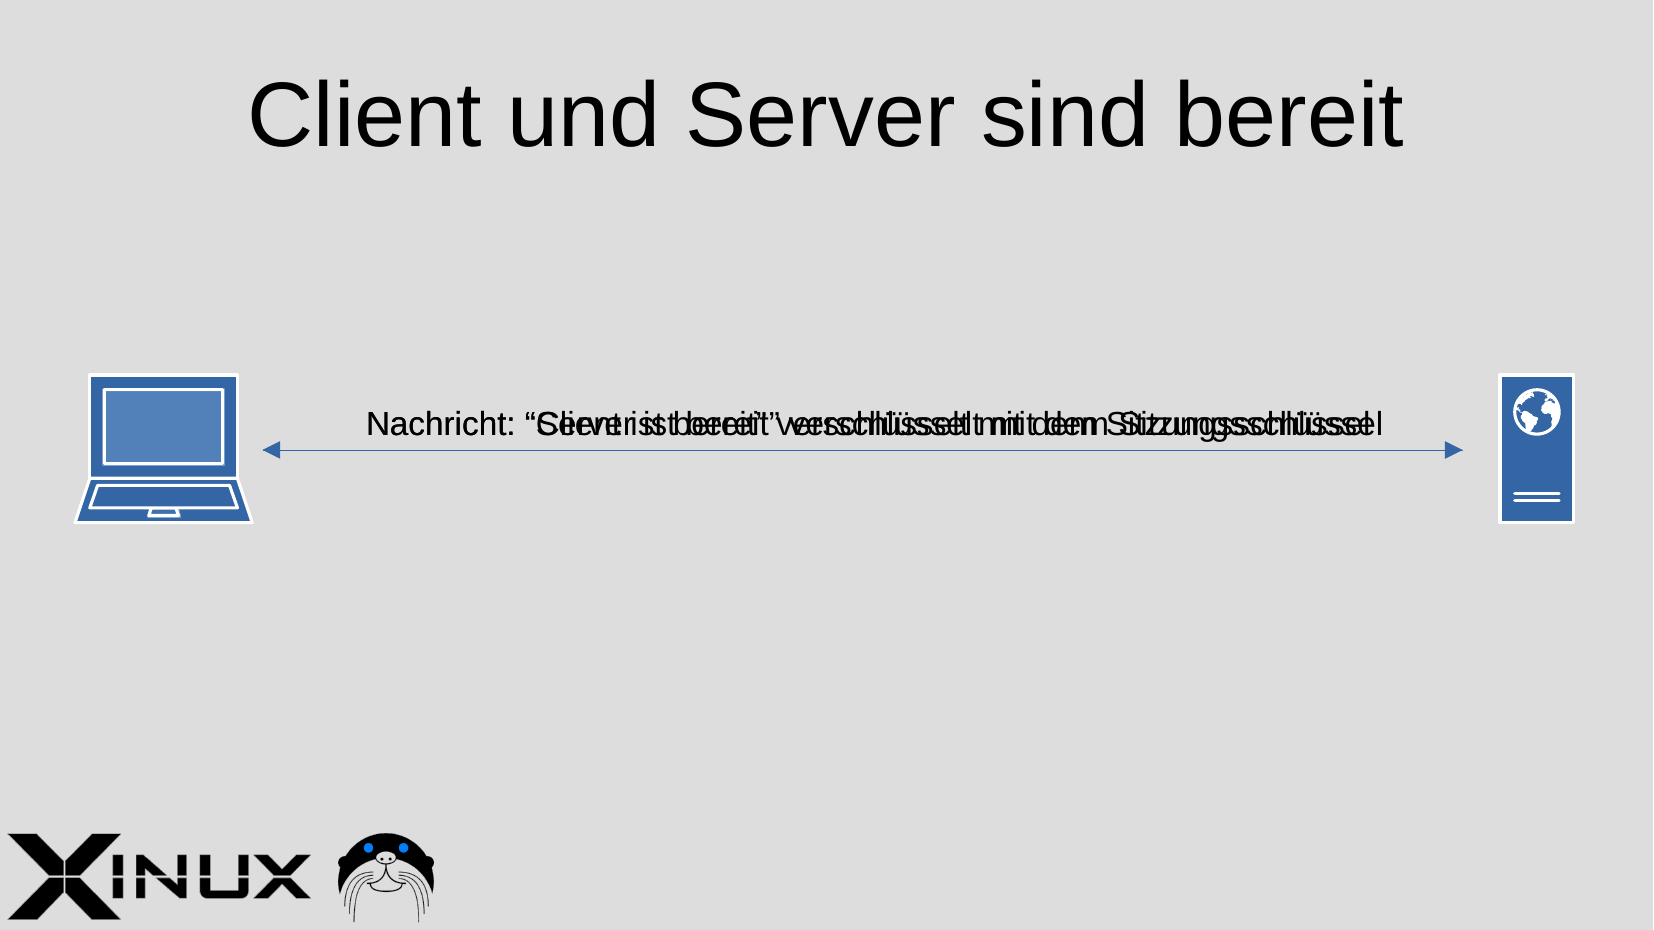

# Client und Server sind bereit
Nachricht: “Client ist bereit” verschlüsselt mit dem Sitzungsschlüssel
Nachricht: “Server ist bereit” verschlüsselt mit dem Sitzungsschlüssel